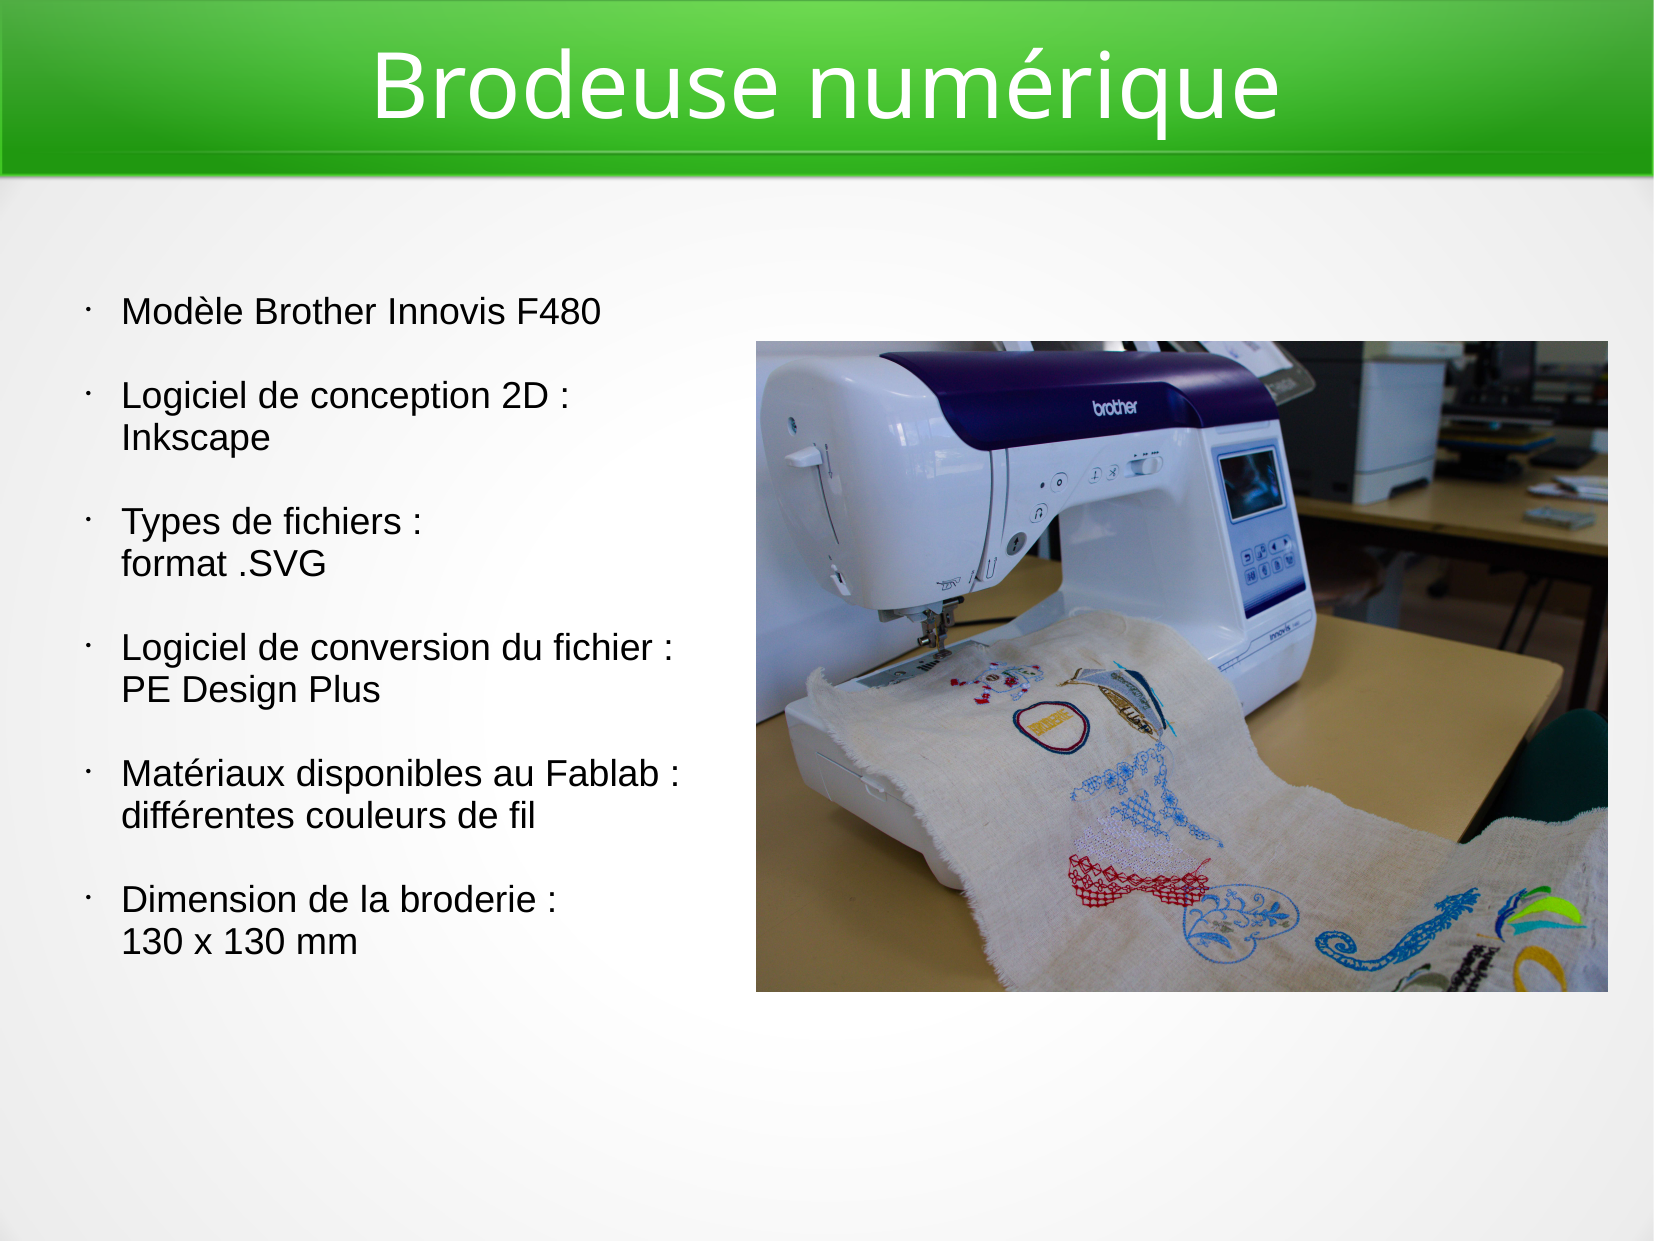

# Brodeuse numérique
Modèle Brother Innovis F480
Logiciel de conception 2D :
Inkscape
Types de fichiers :
format .SVG
Logiciel de conversion du fichier :
PE Design Plus
Matériaux disponibles au Fablab : différentes couleurs de fil
Dimension de la broderie :
130 x 130 mm